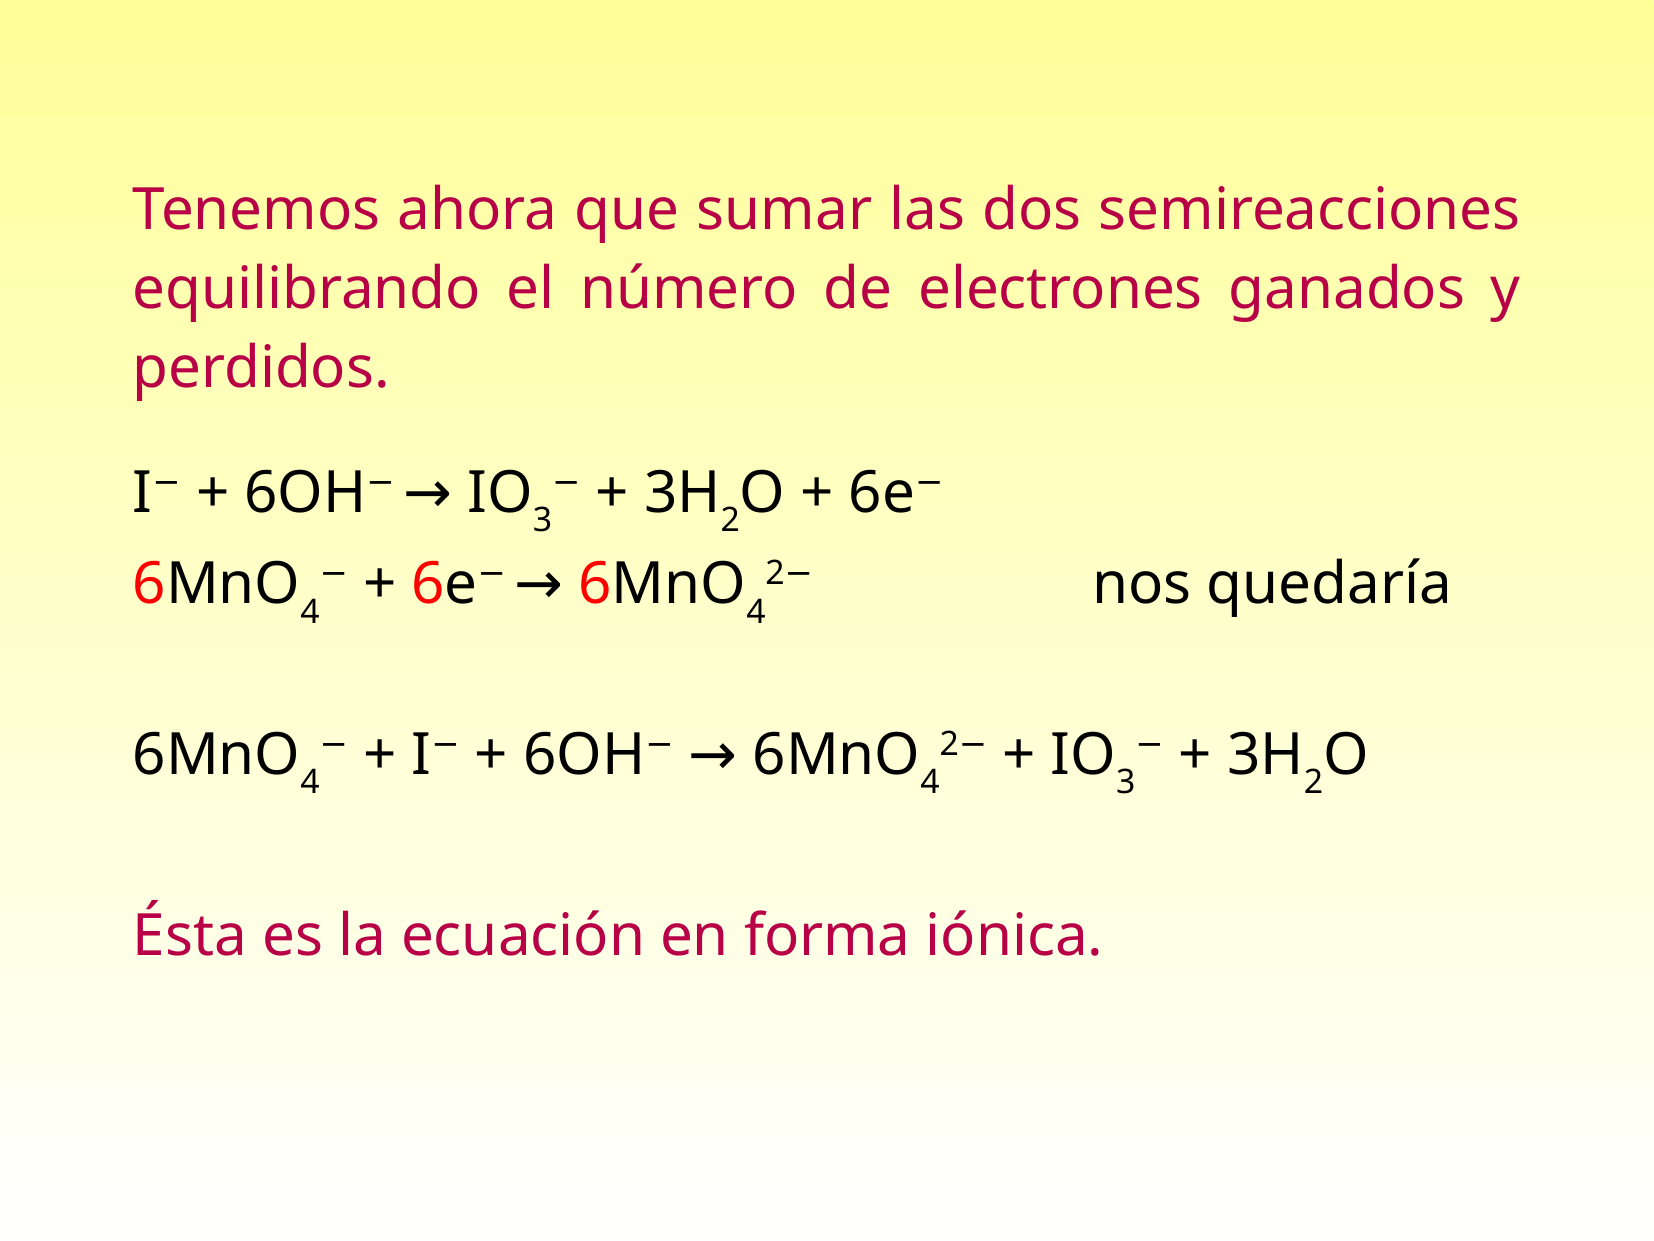

Tenemos ahora que sumar las dos semireacciones equilibrando el número de electrones ganados y perdidos.
I− + 6OH− → IO3− + 3H2O + 6e−
6MnO4− + 6e− → 6MnO42−				nos quedaría
6MnO4− + I− + 6OH− → 6MnO42− + IO3− + 3H2O
Ésta es la ecuación en forma iónica.